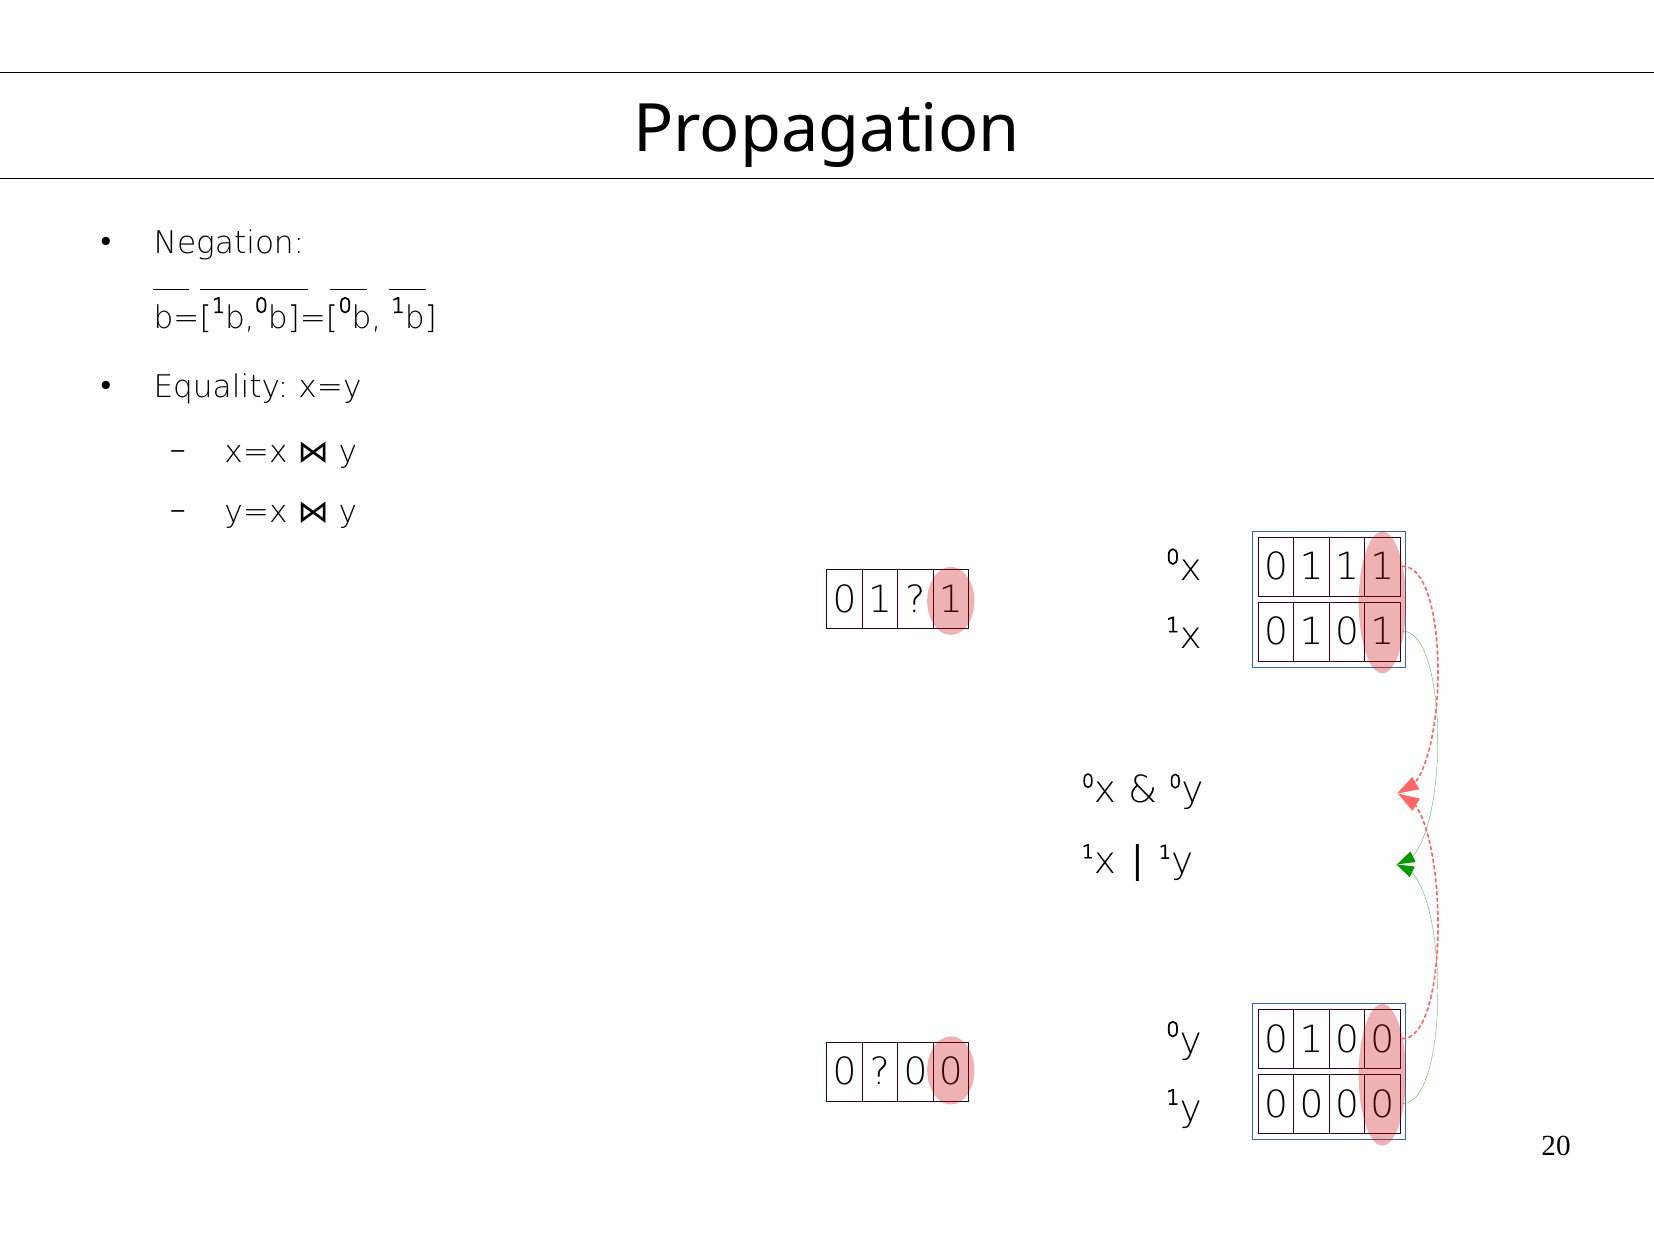

Now notice that the DOMAINS x and y are not agreeing on this bit,
Propagation
# Negation:
b=[1b,0b]=[0b, 1b]
Equality: x=y
x=x ⋈ y
y=x ⋈ y
0x
0
1
1
1
0
1
?
1
0
1
0
1
1x
0x & 0y
1x ∣ 1y
0y
0
1
0
0
0
?
0
0
0
0
0
0
1y
20